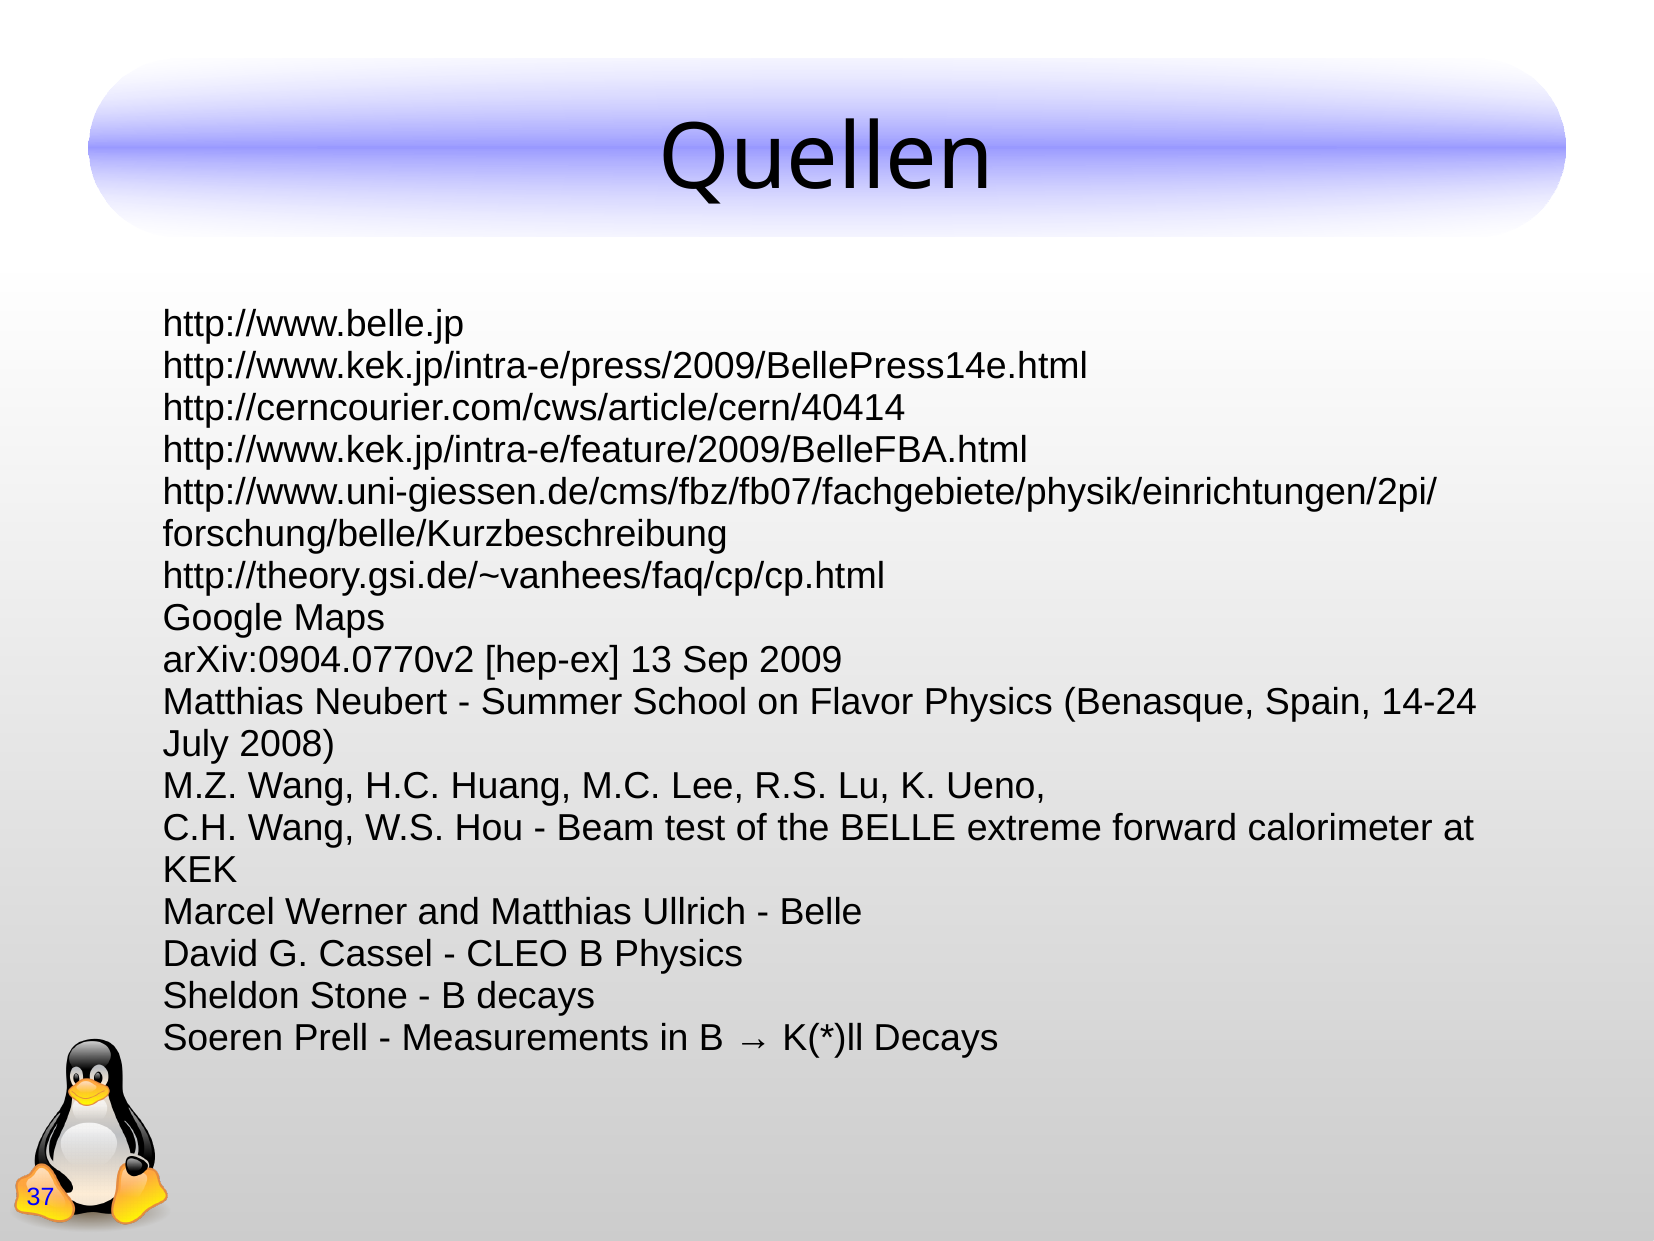

# Quellen
http://www.belle.jp
http://www.kek.jp/intra-e/press/2009/BellePress14e.html
http://cerncourier.com/cws/article/cern/40414
http://www.kek.jp/intra-e/feature/2009/BelleFBA.html
http://www.uni-giessen.de/cms/fbz/fb07/fachgebiete/physik/einrichtungen/2pi/ forschung/belle/Kurzbeschreibung
http://theory.gsi.de/~vanhees/faq/cp/cp.html
Google Maps
arXiv:0904.0770v2 [hep-ex] 13 Sep 2009
Matthias Neubert - Summer School on Flavor Physics (Benasque, Spain, 14-24 July 2008)
M.Z. Wang, H.C. Huang, M.C. Lee, R.S. Lu, K. Ueno,
C.H. Wang, W.S. Hou - Beam test of the BELLE extreme forward calorimeter at KEK
Marcel Werner and Matthias Ullrich - Belle
David G. Cassel - CLEO B Physics
Sheldon Stone - B decays
Soeren Prell - Measurements in B → K(*)ll Decays